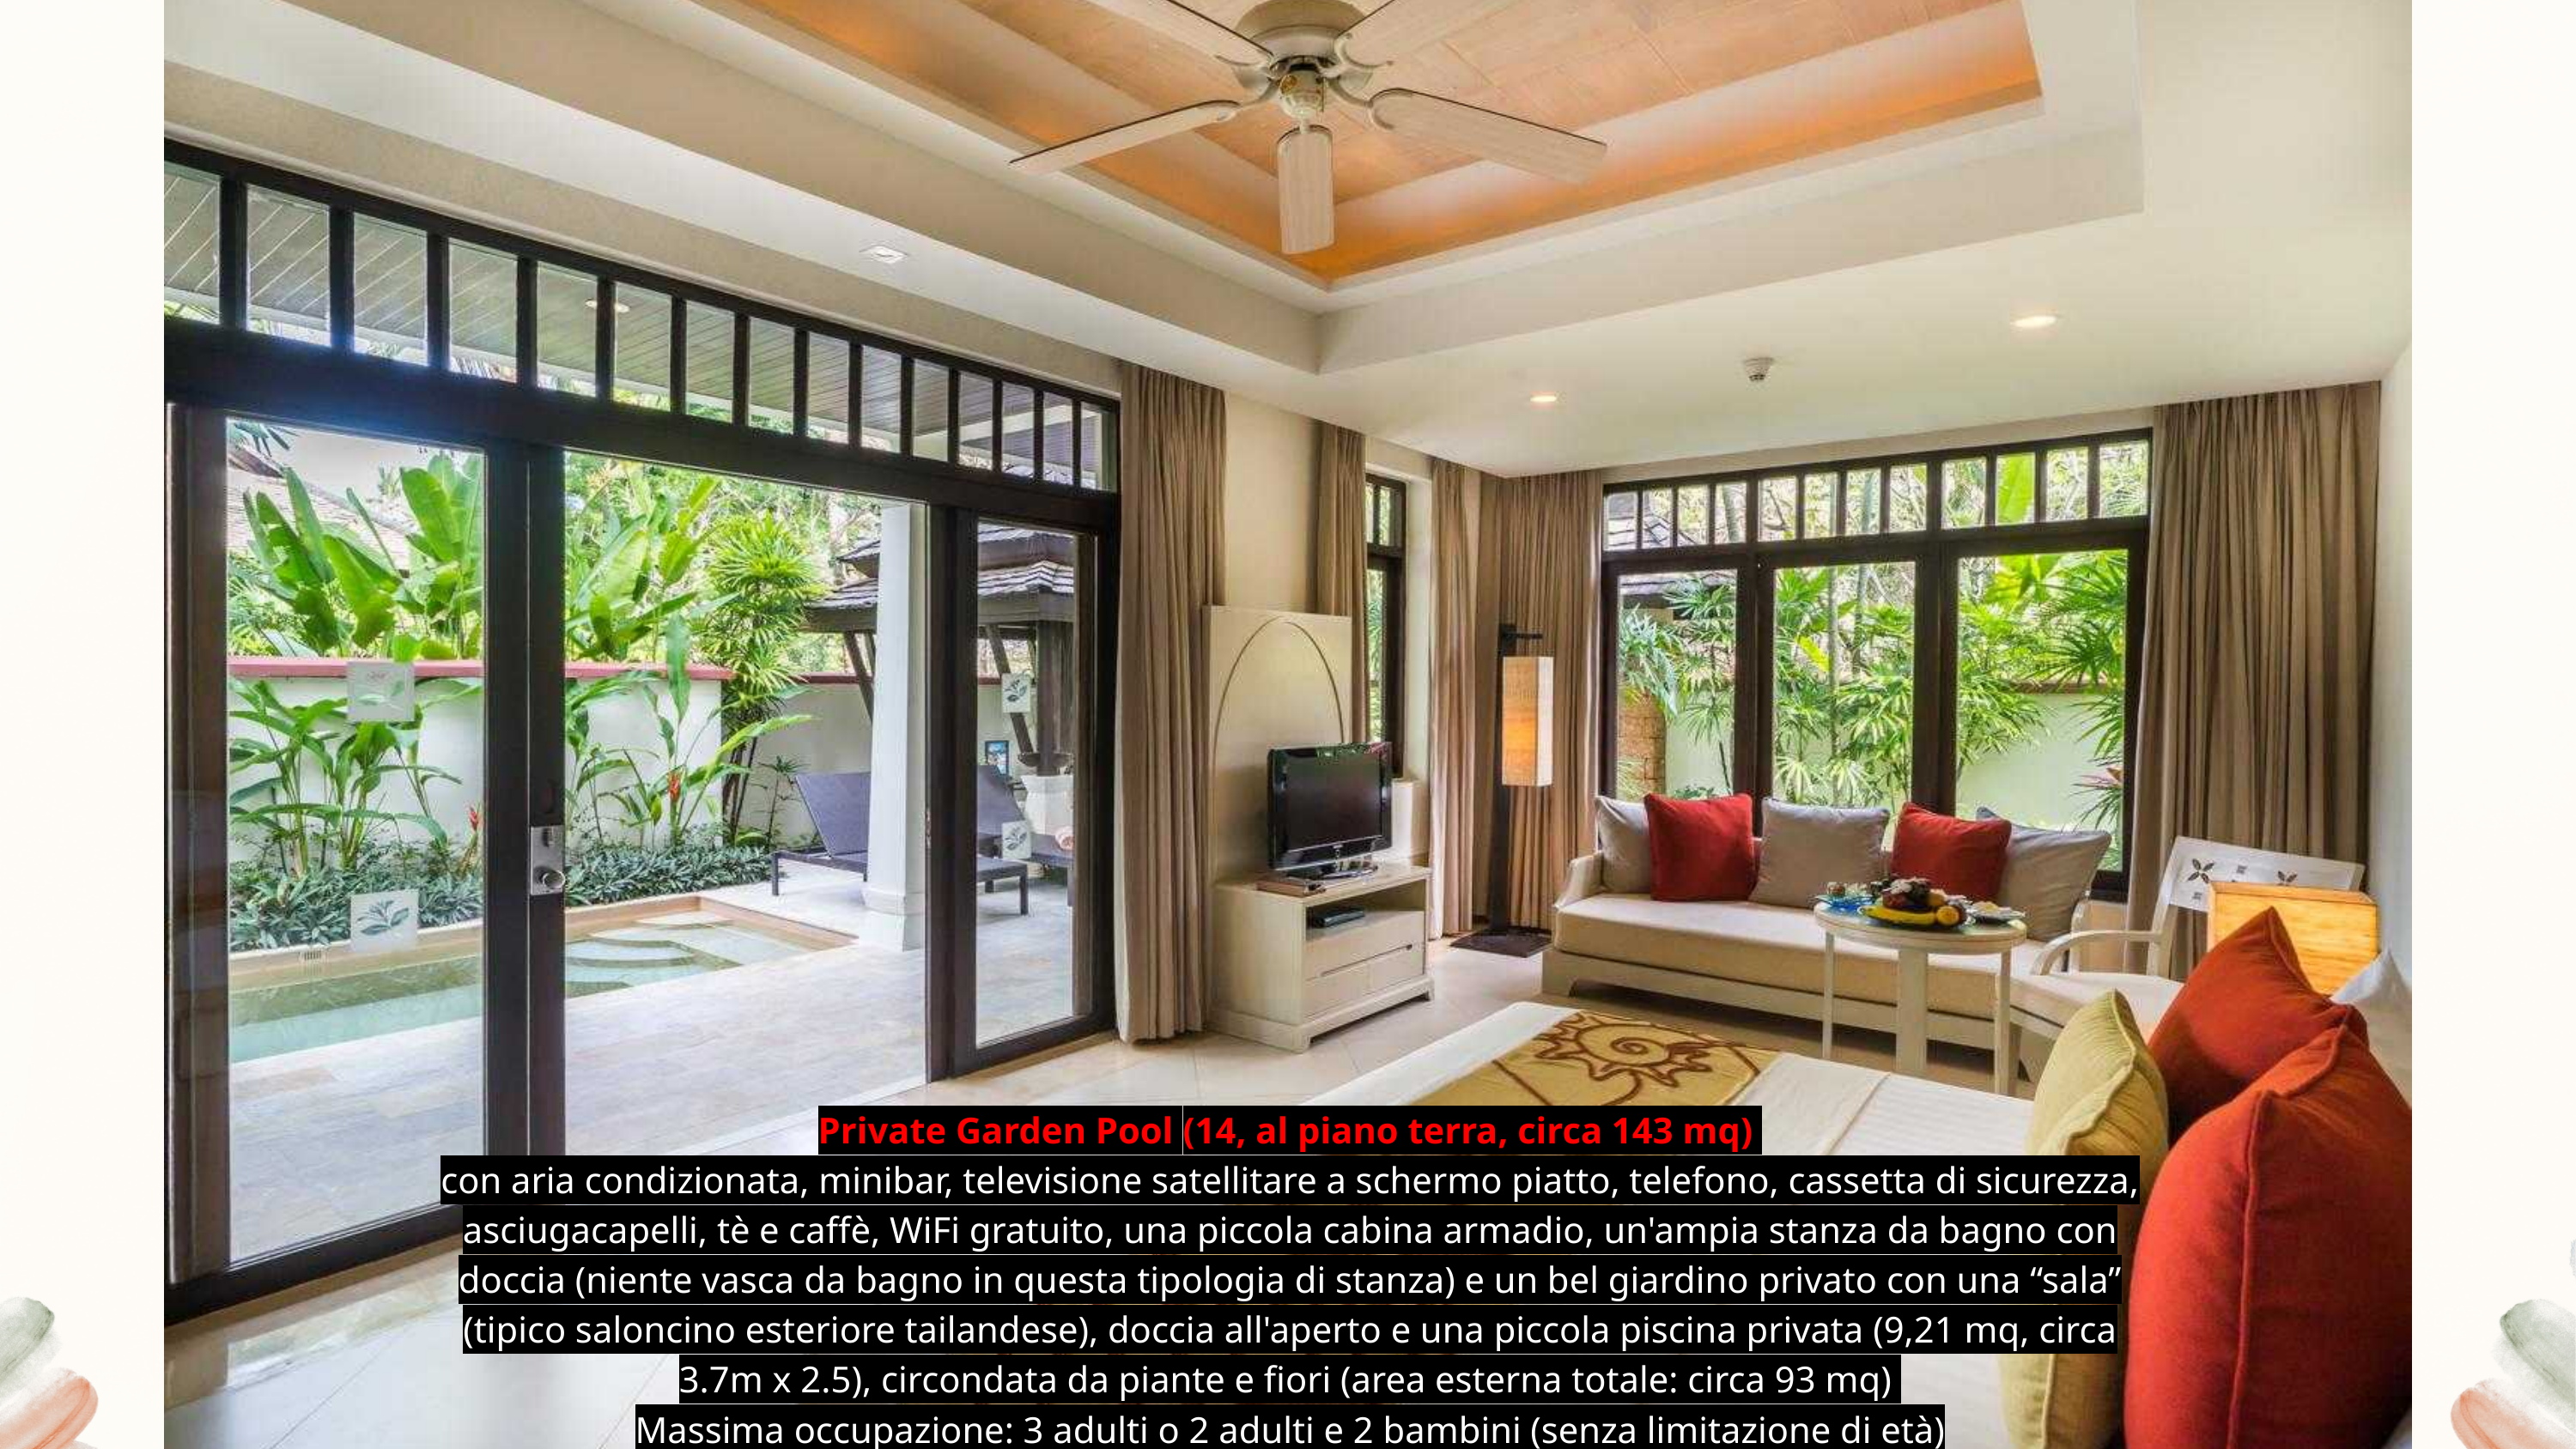

Private Garden Pool (14, al piano terra, circa 143 mq)
con aria condizionata, minibar, televisione satellitare a schermo piatto, telefono, cassetta di sicurezza, asciugacapelli, tè e caffè, WiFi gratuito, una piccola cabina armadio, un'ampia stanza da bagno con doccia (niente vasca da bagno in questa tipologia di stanza) e un bel giardino privato con una “sala” (tipico saloncino esteriore tailandese), doccia all'aperto e una piccola piscina privata (9,21 mq, circa 3.7m x 2.5), circondata da piante e fiori (area esterna totale: circa 93 mq)
Massima occupazione: 3 adulti o 2 adulti e 2 bambini (senza limitazione di età)
Configurazione letti: 1 letto king più un divano letto ed un letto aggiunto all'evenienza
Vista : Giardino privato